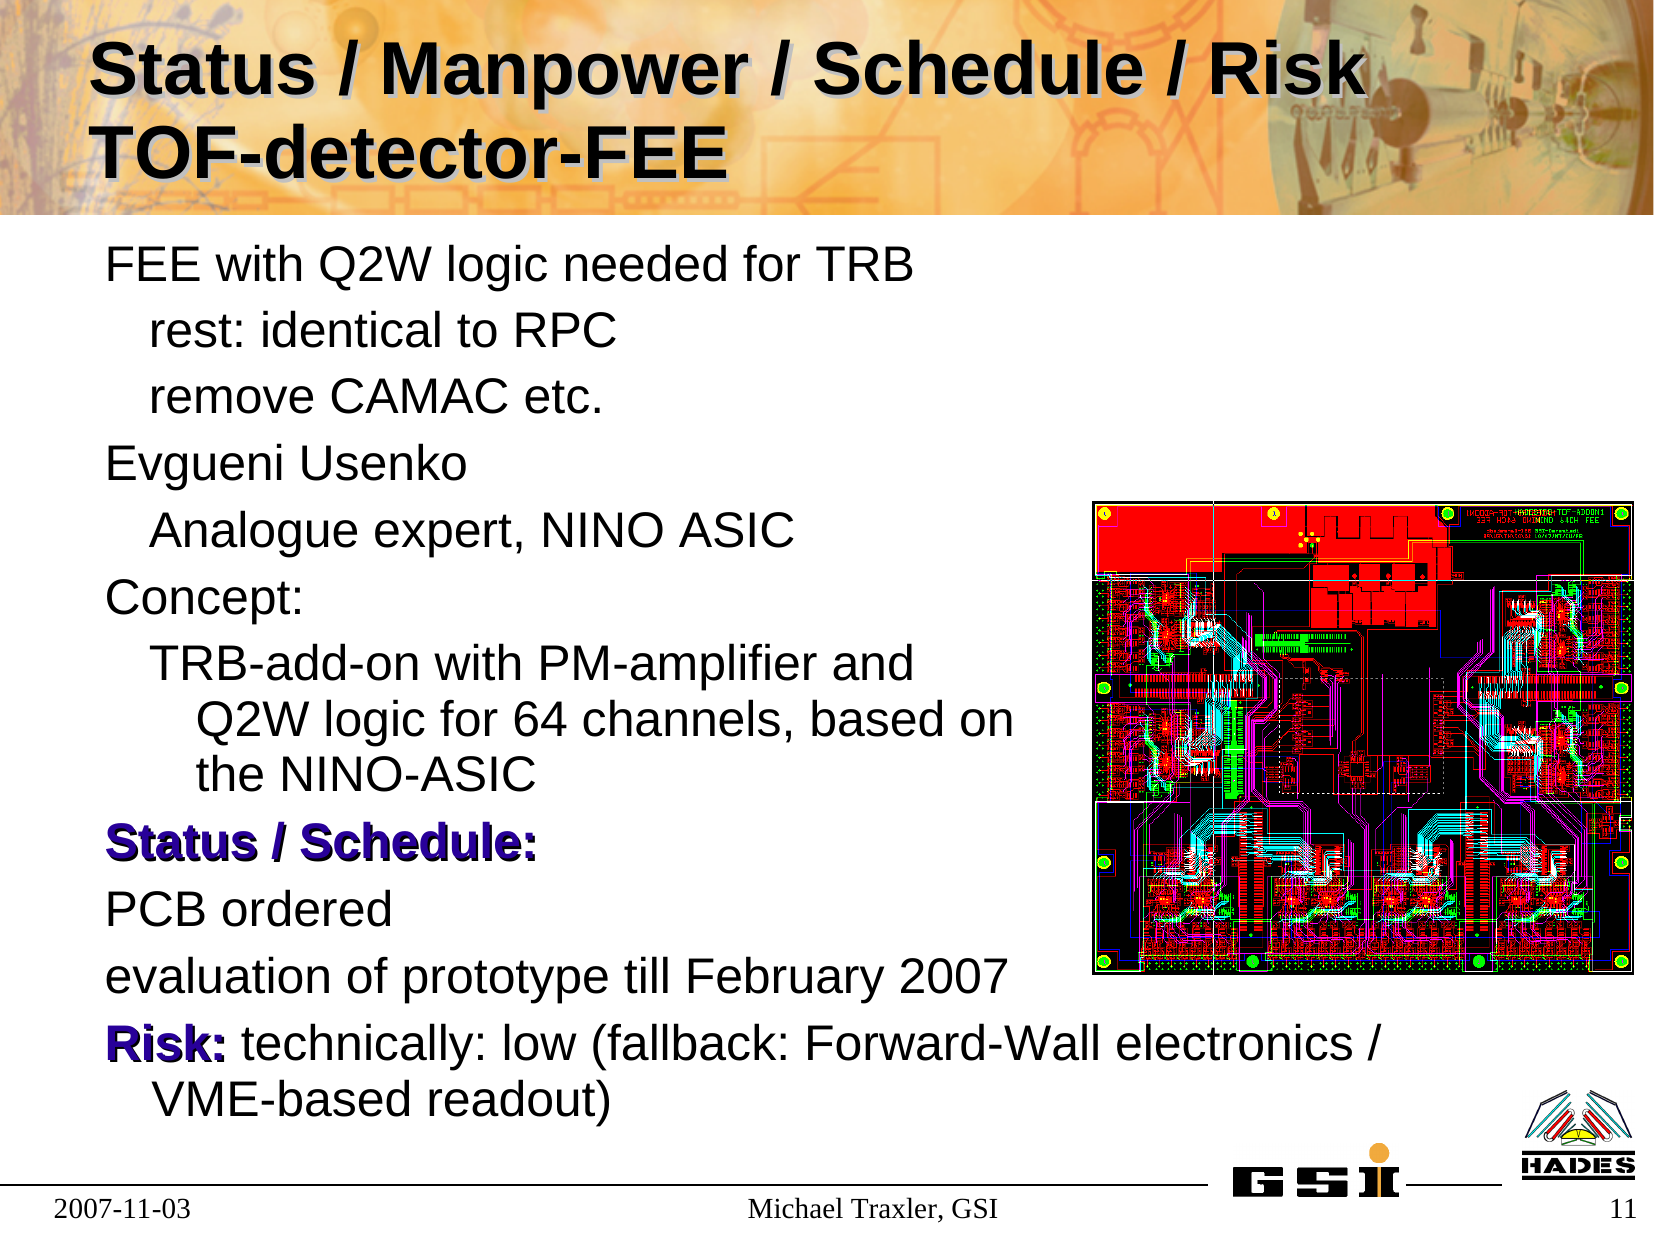

# Status / Manpower / Schedule / Risk TOF-detector-FEE
FEE with Q2W logic needed for TRB
rest: identical to RPC
remove CAMAC etc.
Evgueni Usenko
Analogue expert, NINO ASIC
Concept:
TRB-add-on with PM-amplifier and
Q2W logic for 64 channels, based on
the NINO-ASIC
Status / Schedule:
PCB ordered
evaluation of prototype till February 2007
Risk: technically: low (fallback: Forward-Wall electronics / VME-based readout)
2006-09-26
Michael Traxler, GSI
11